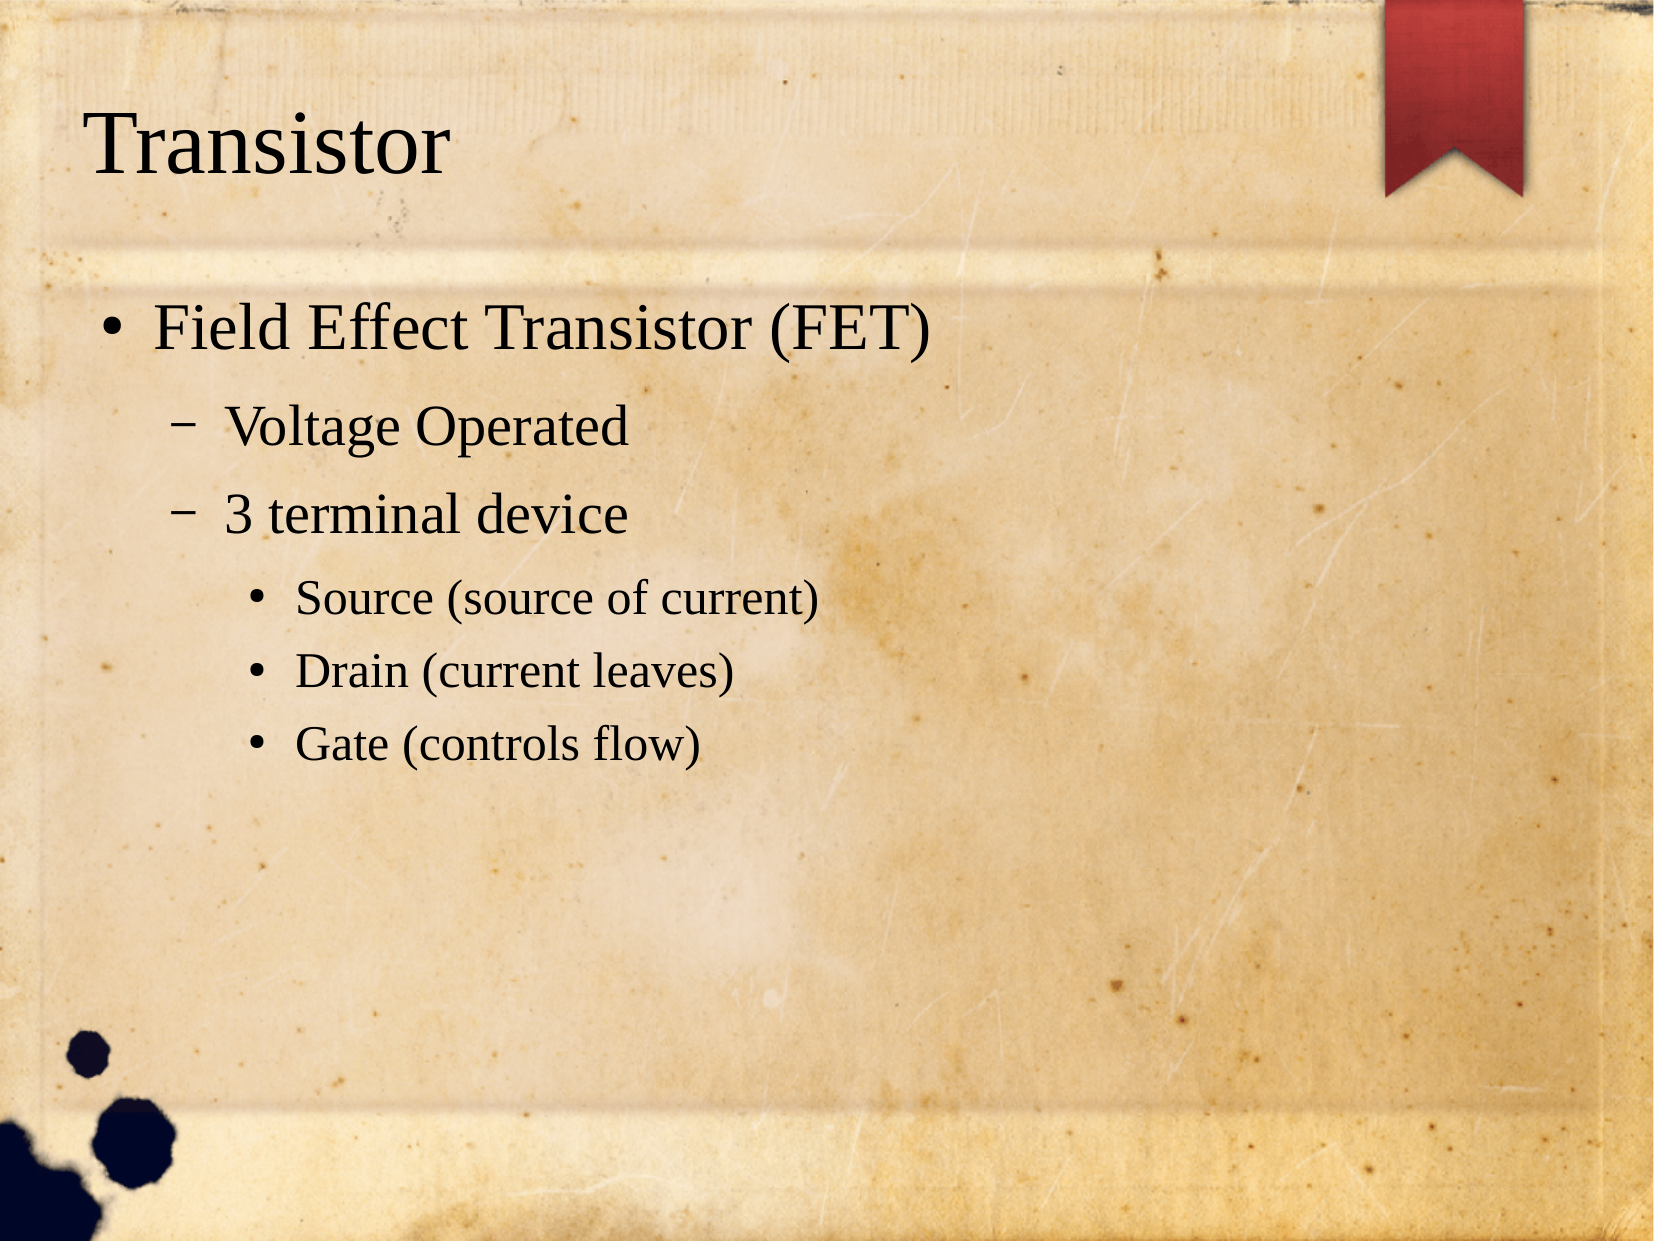

# Transistor
Field Effect Transistor (FET)
Voltage Operated
3 terminal device
Source (source of current)
Drain (current leaves)
Gate (controls flow)